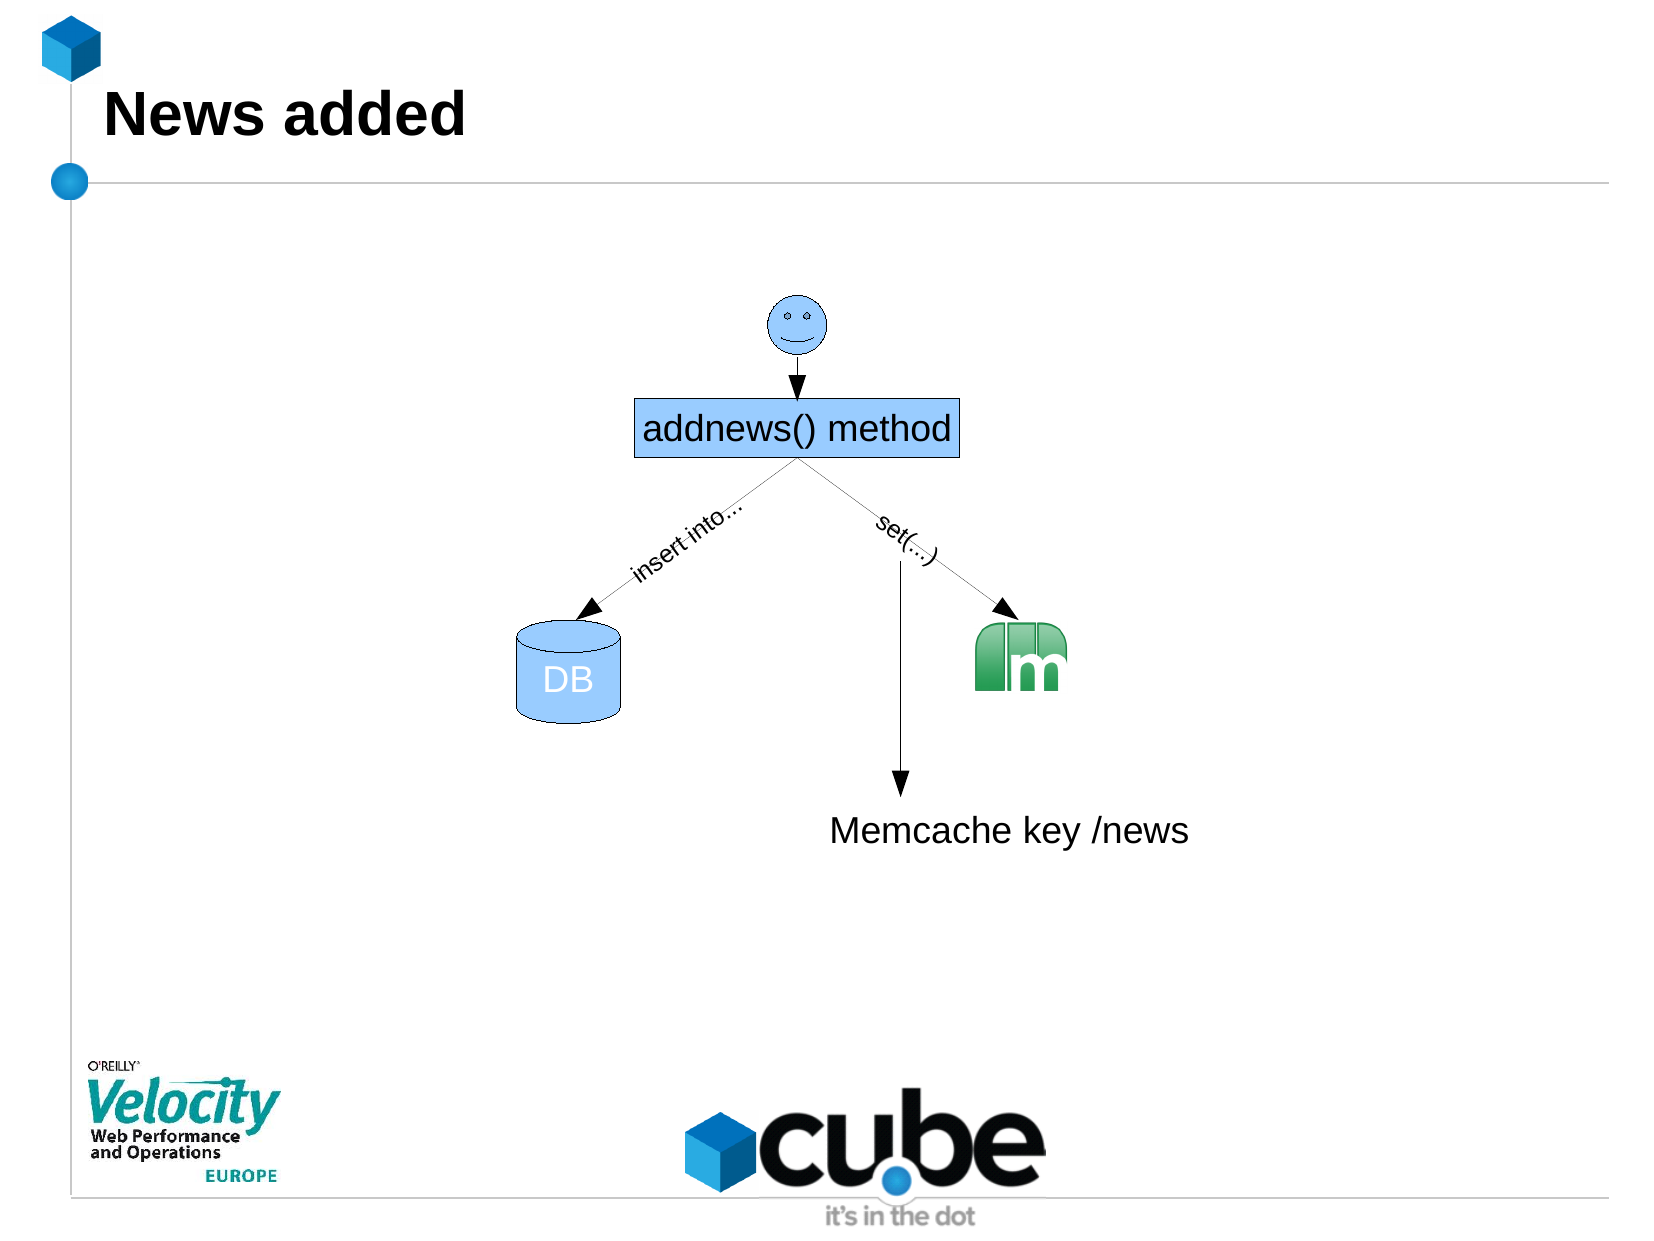

# News added
addnews() method
insert into...
set(...)
DB
Memcache key /news